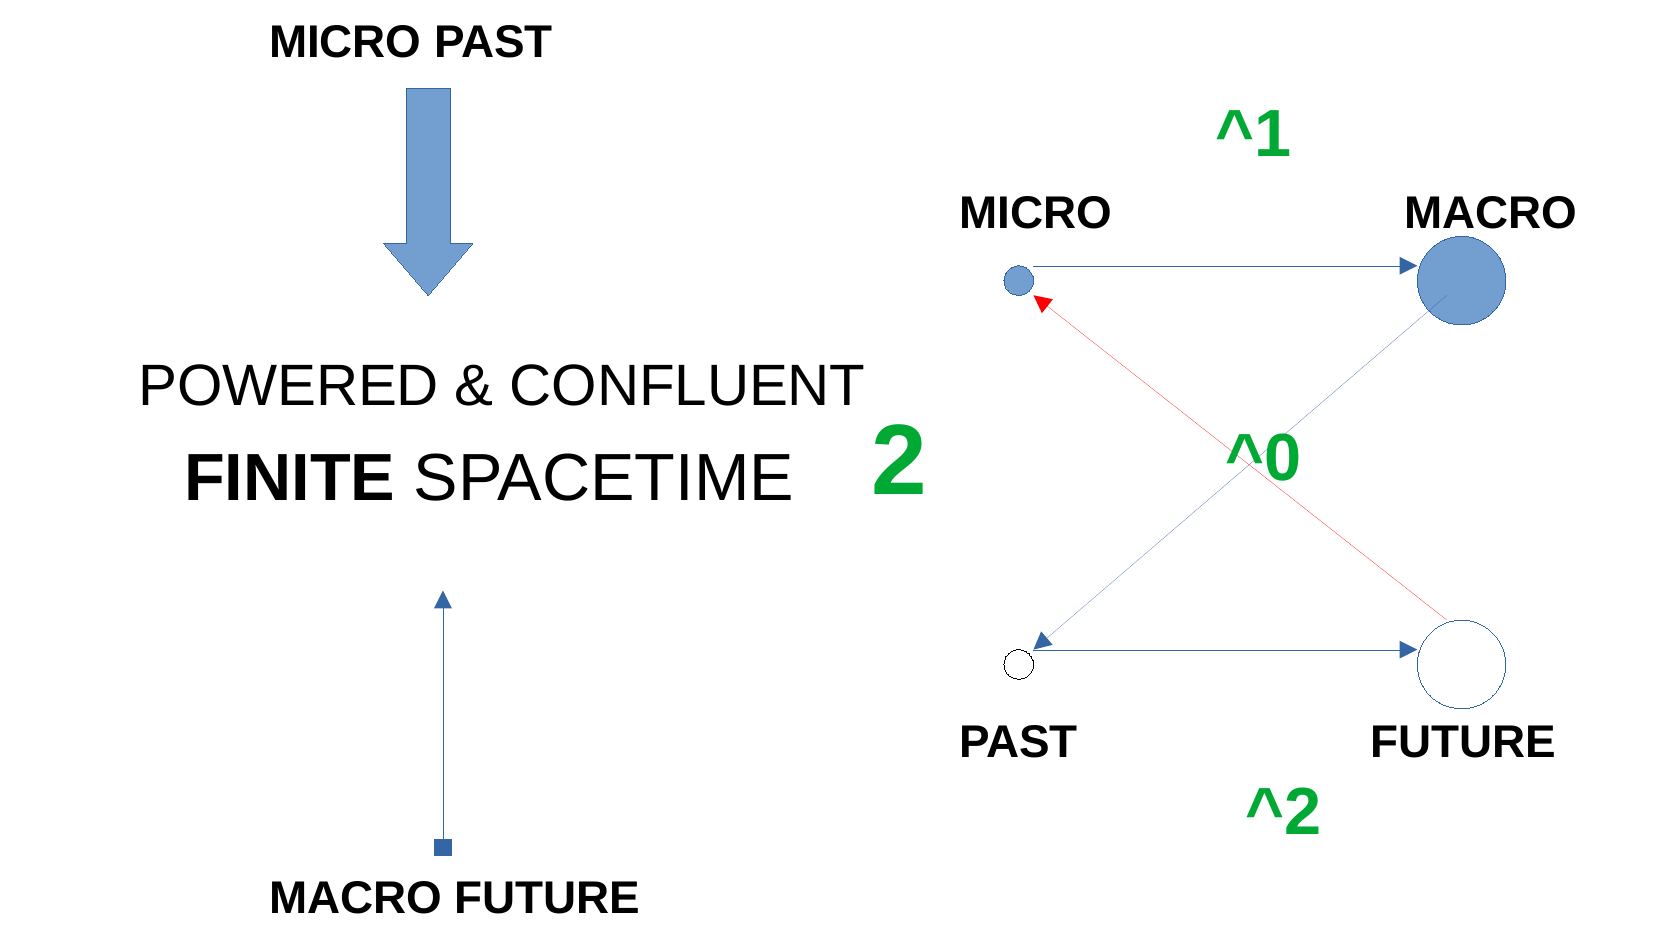

MICRO PAST
^1
MICRO MACRO
# POWERED & CONFLUENT FINITE SPACETIME
2
^0
PAST FUTURE
^2
 MACRO FUTURE